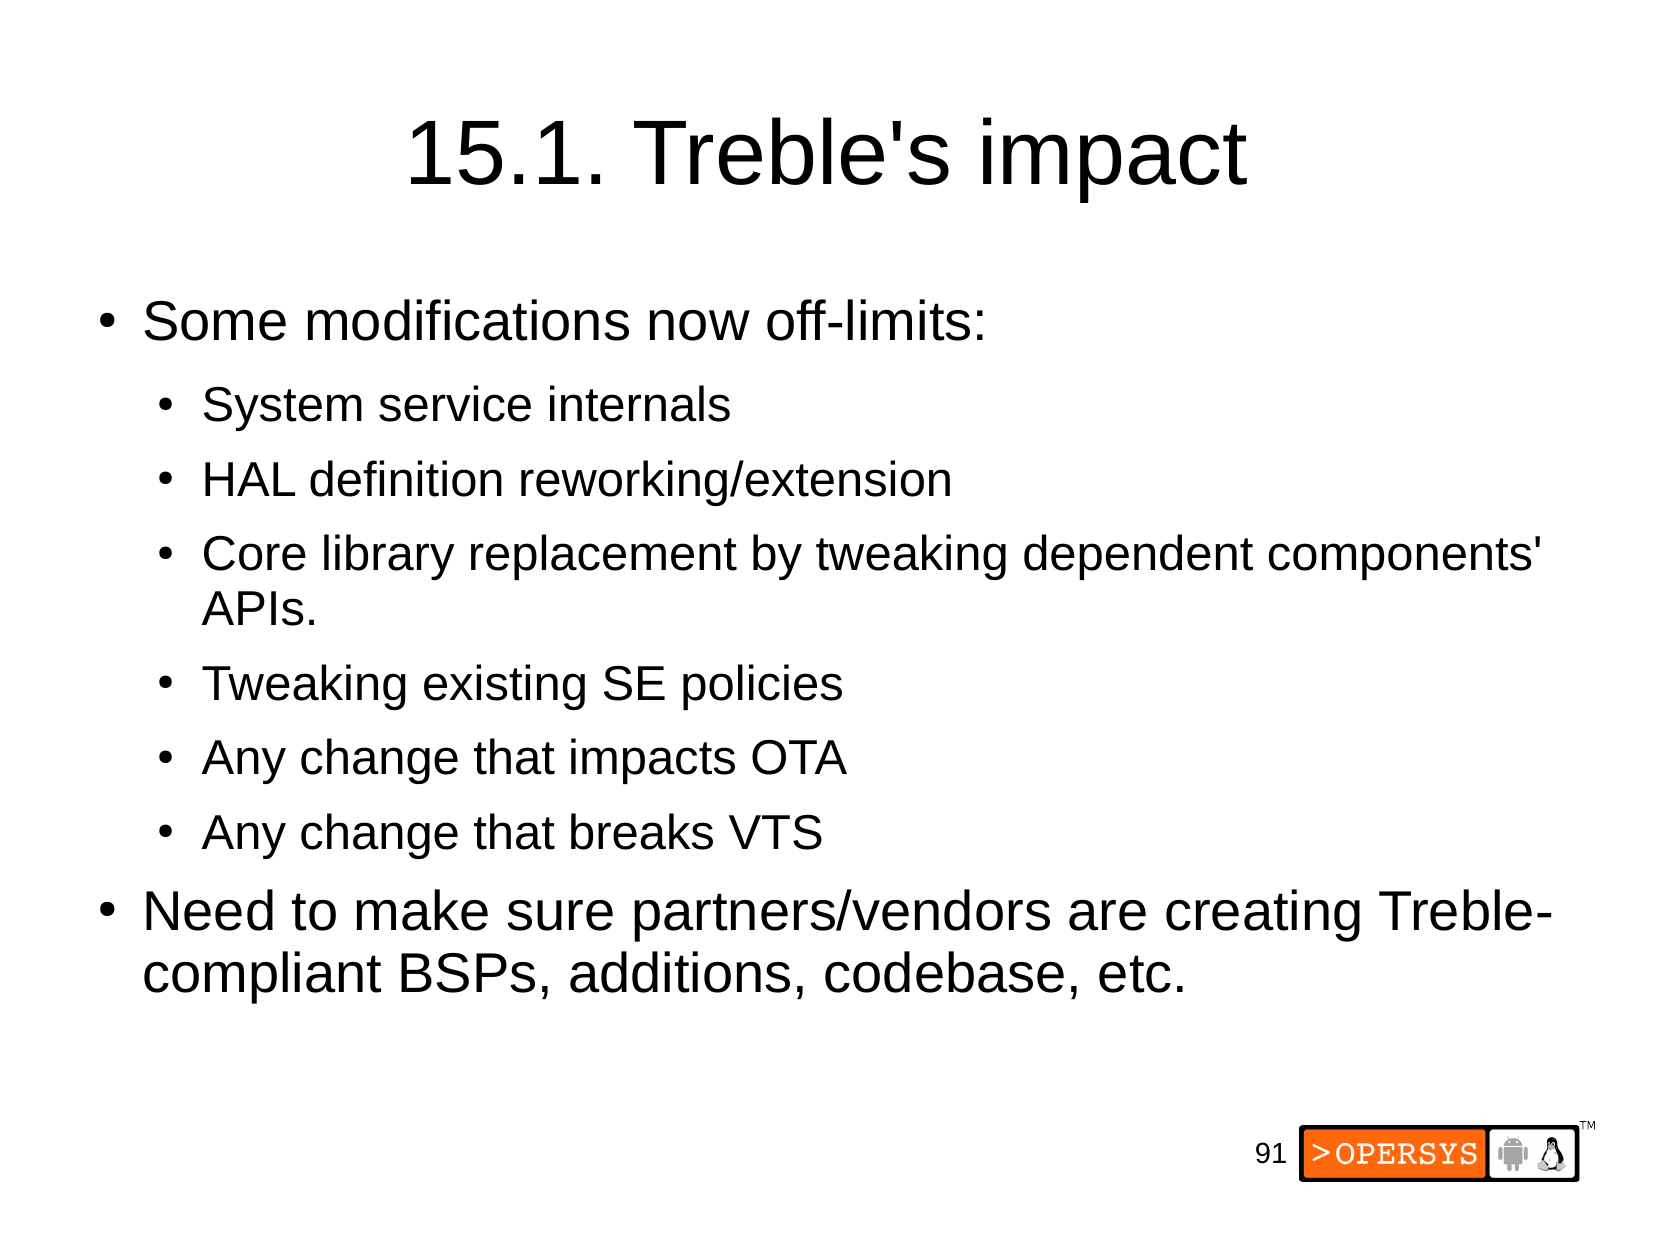

# 15.1. Treble's impact
Some modifications now off-limits:
System service internals
HAL definition reworking/extension
Core library replacement by tweaking dependent components' APIs.
Tweaking existing SE policies
Any change that impacts OTA
Any change that breaks VTS
Need to make sure partners/vendors are creating Treble-compliant BSPs, additions, codebase, etc.